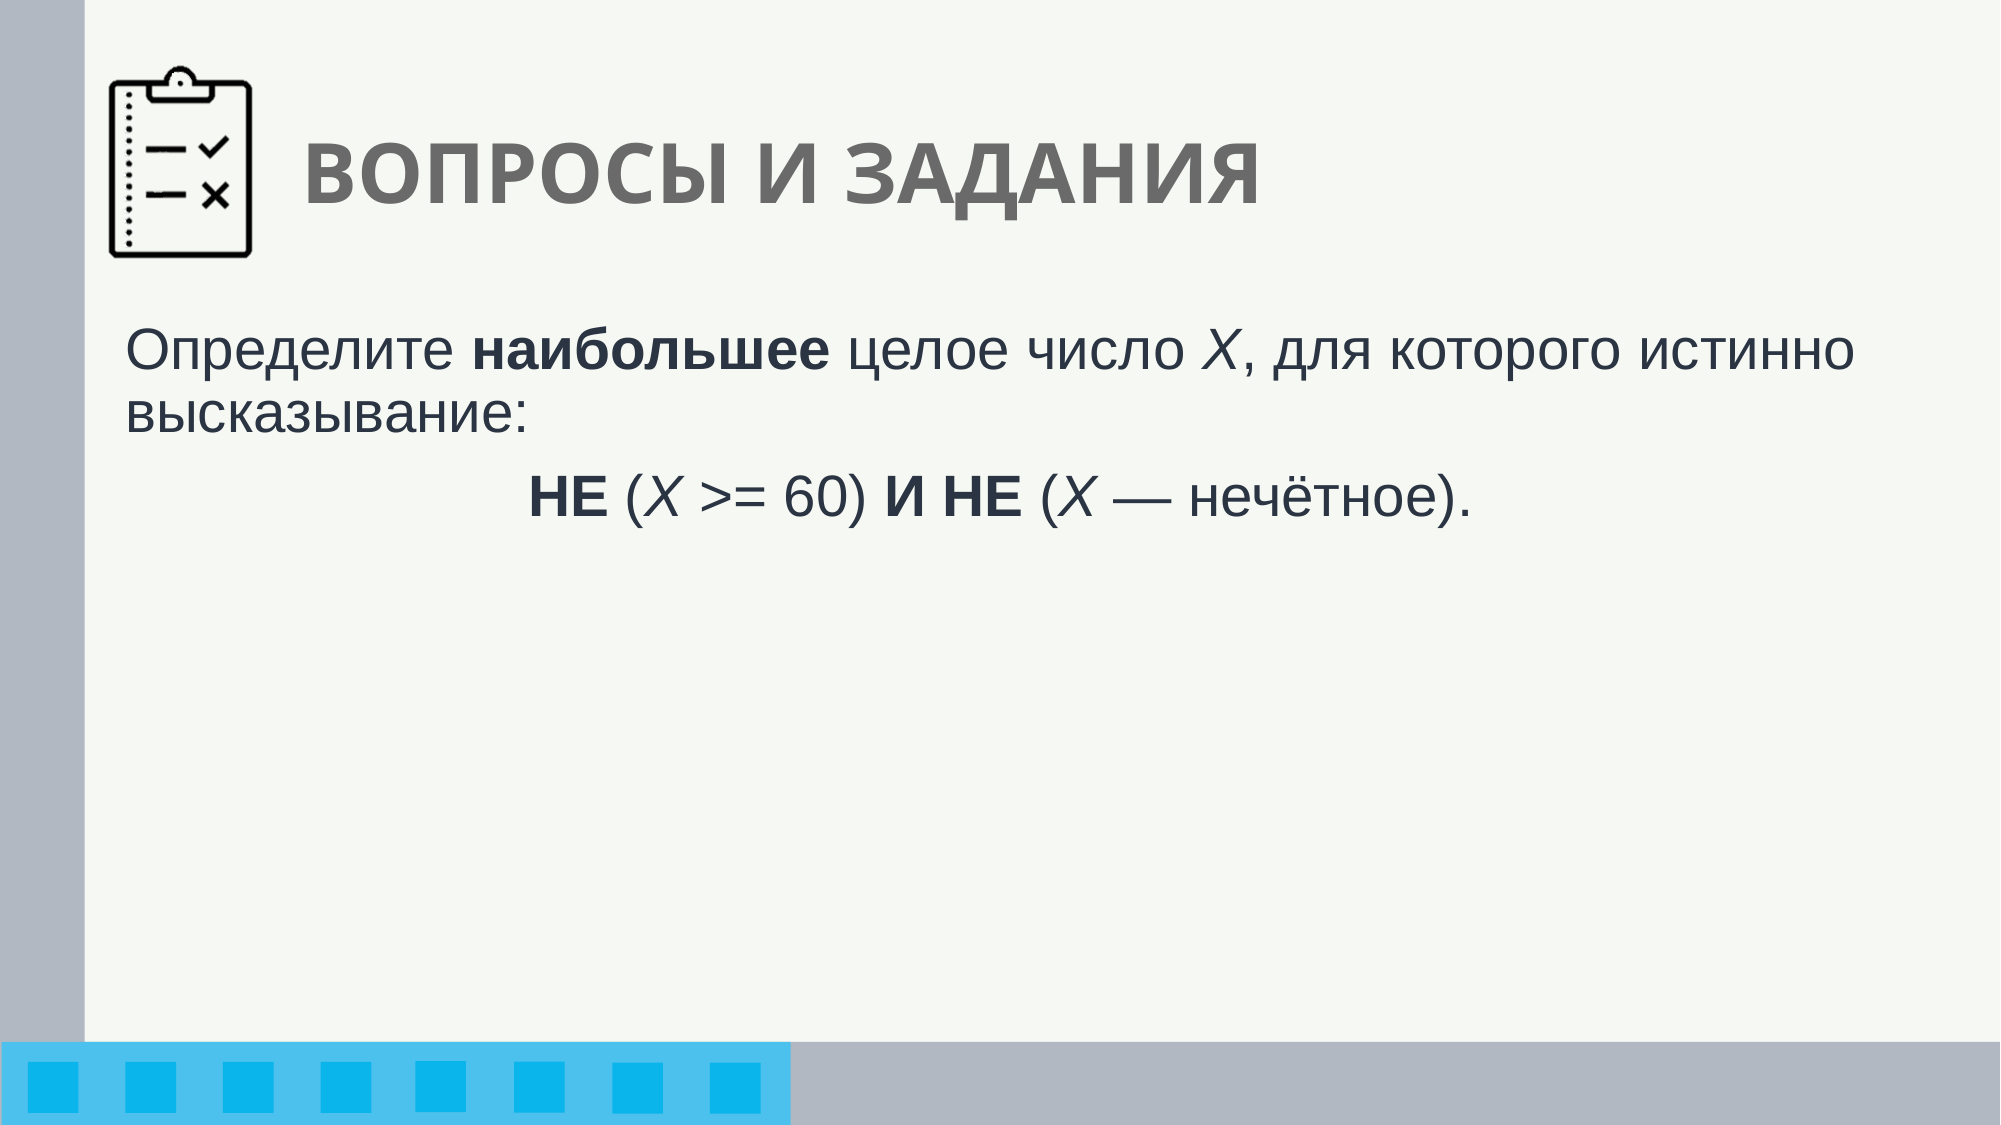

# ВОПРОСЫ И ЗАДАНИЯ
Определите наибольшее целое число X, для которого истинно высказывание:
НЕ (X >= 60) И НЕ (X — нечётное).